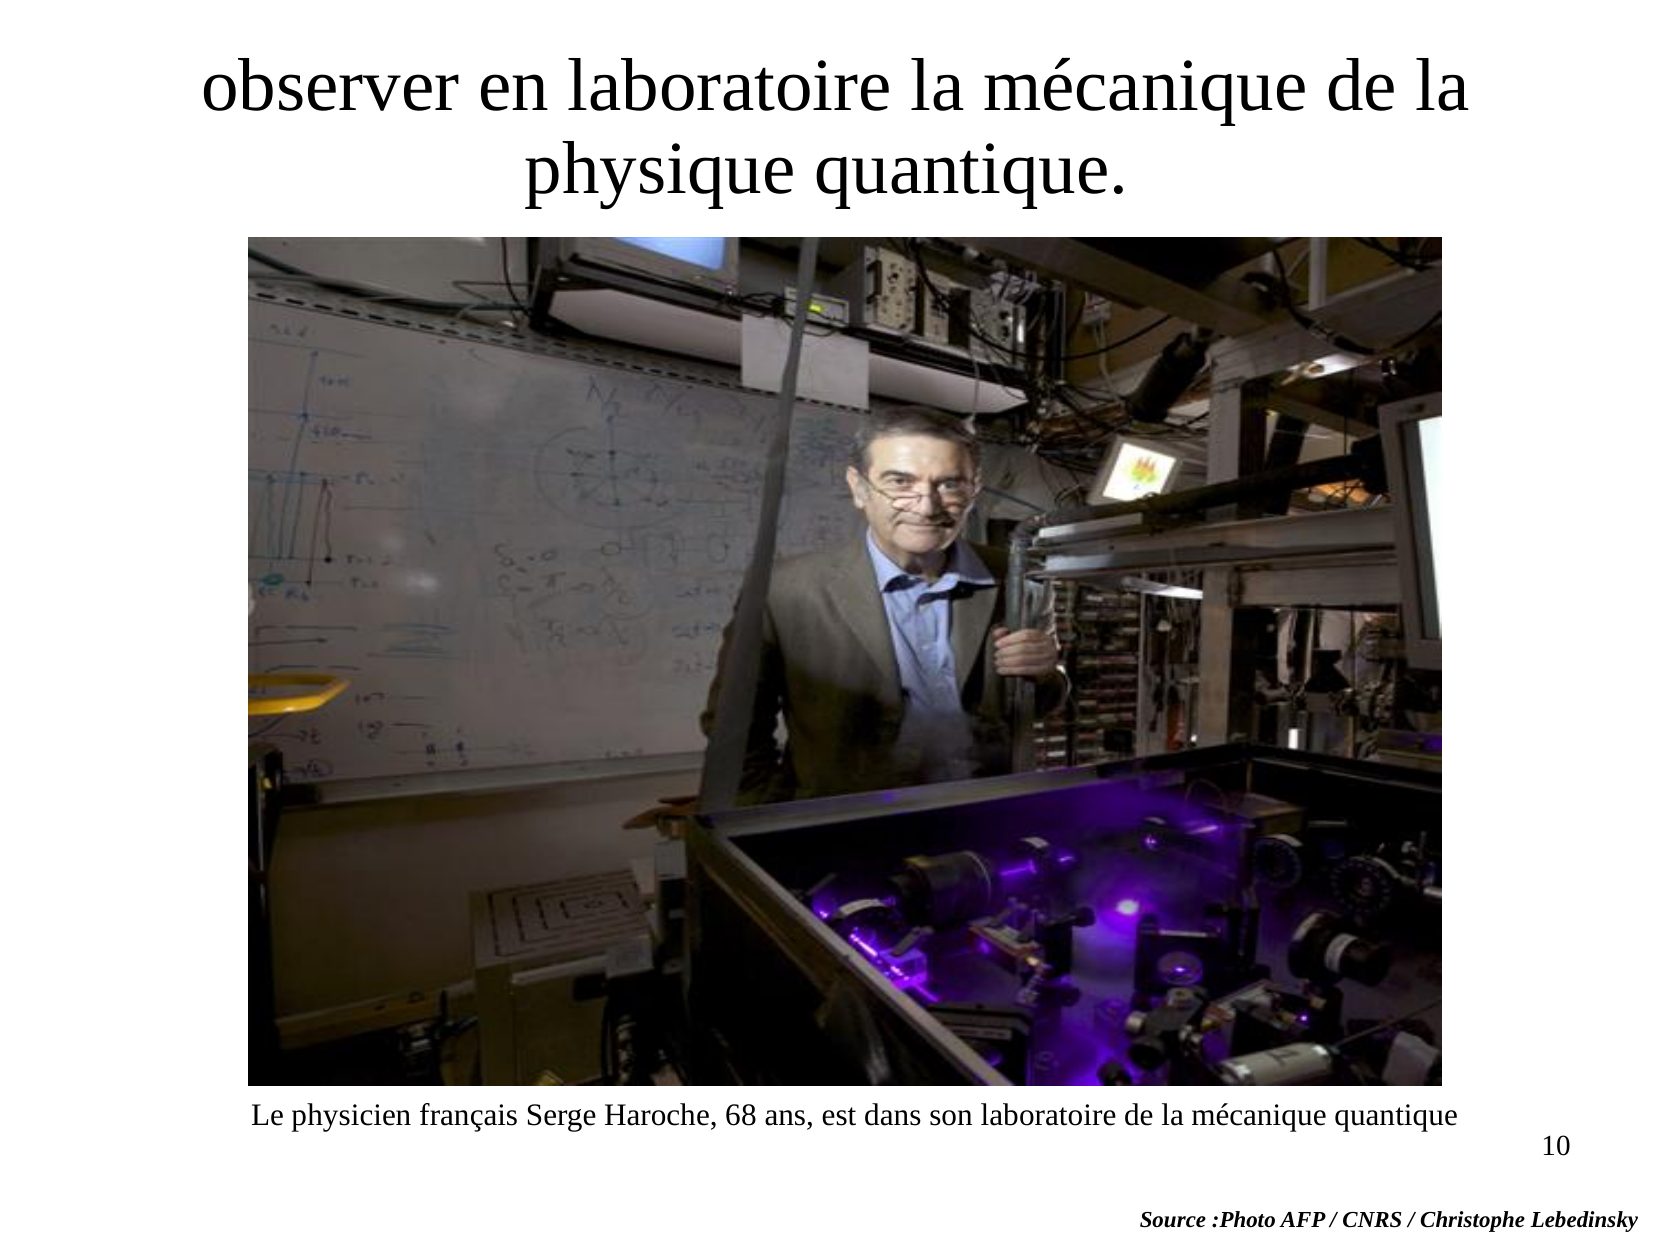

# observer en laboratoire la mécanique de la physique quantique.
Le physicien français Serge Haroche, 68 ans, est dans son laboratoire de la mécanique quantique
10
Source :Photo AFP / CNRS / Christophe Lebedinsky